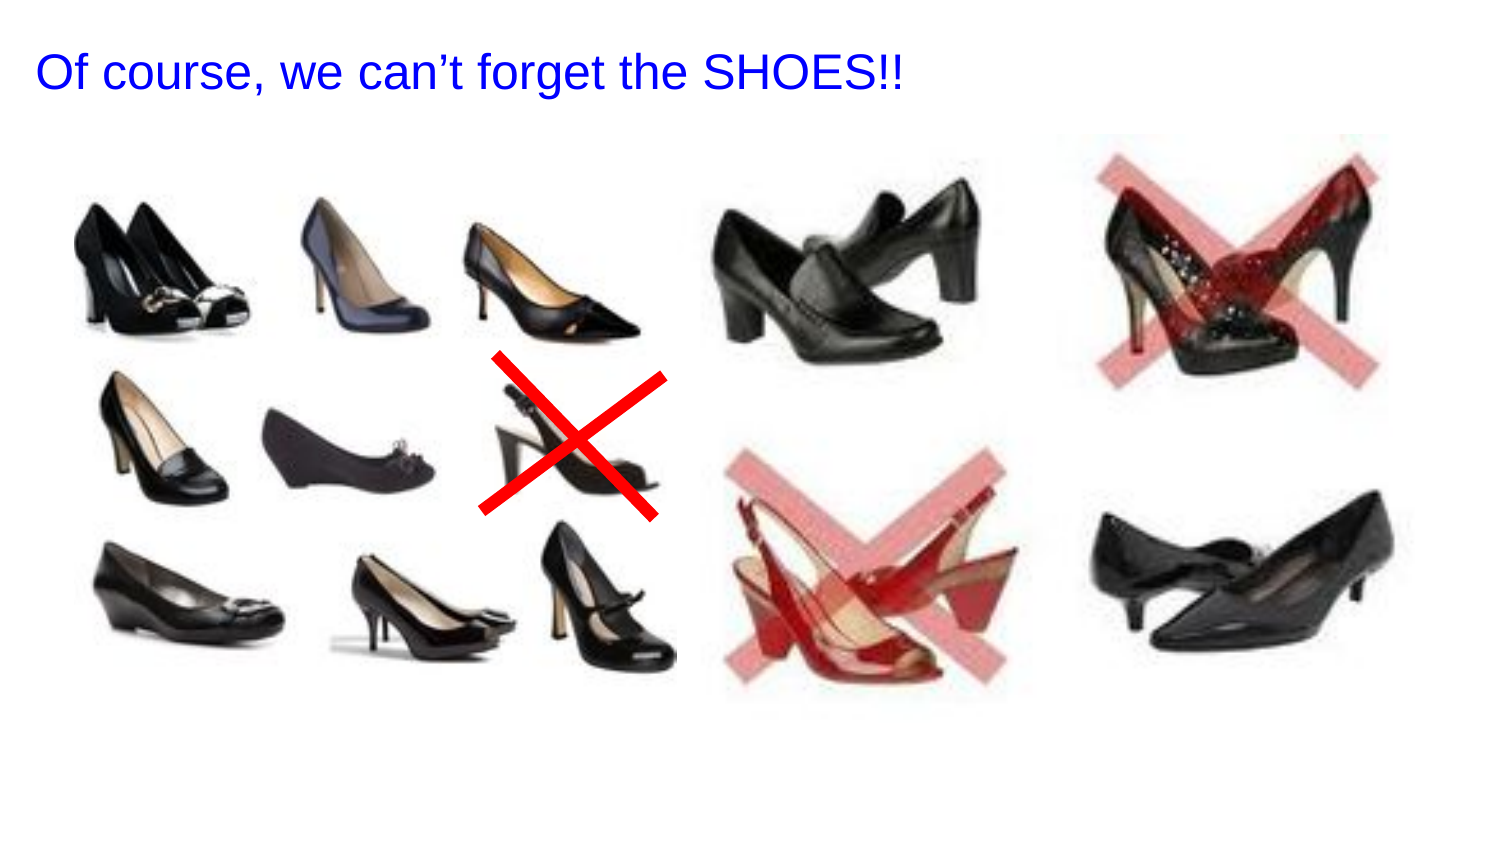

Of course, we can’t forget the SHOES!!